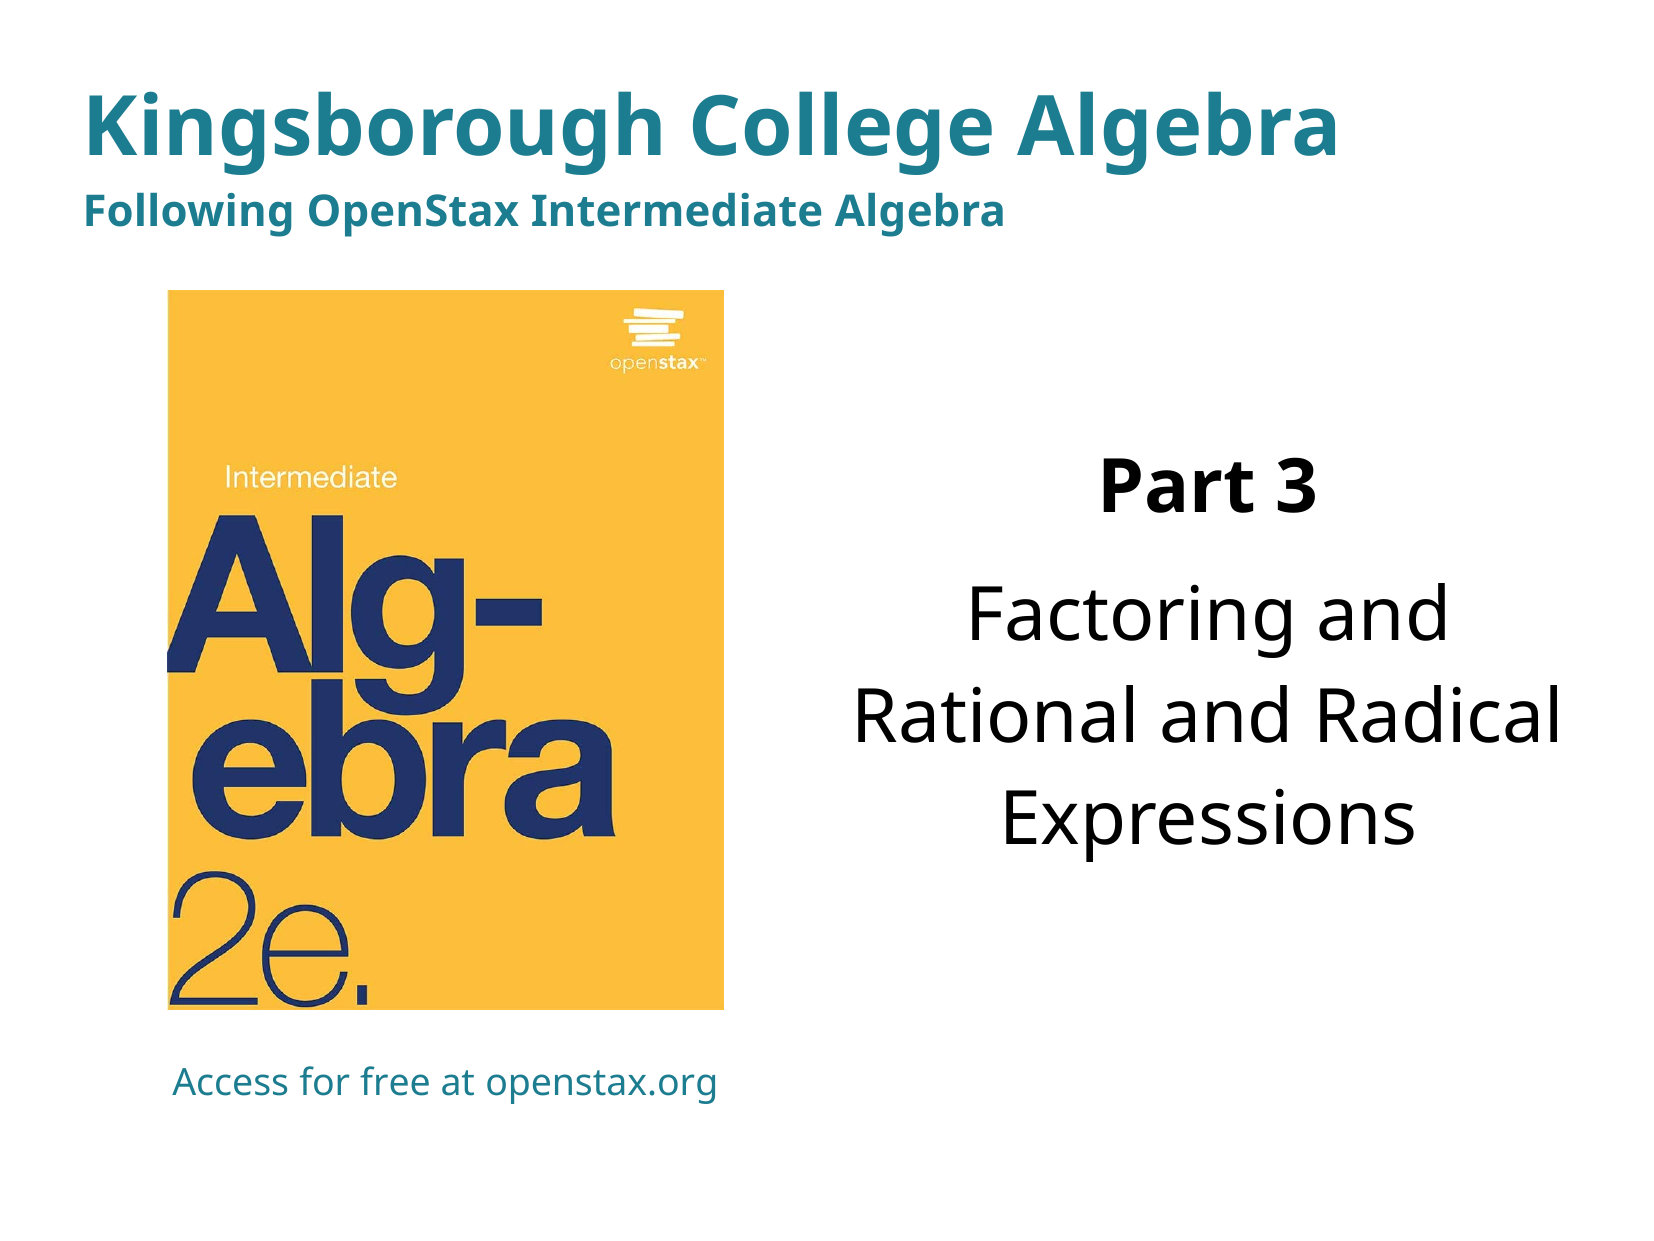

# Kingsborough College Algebra Following OpenStax Intermediate Algebra
Part 3
Factoring and Rational and Radical Expressions
Access for free at openstax.org